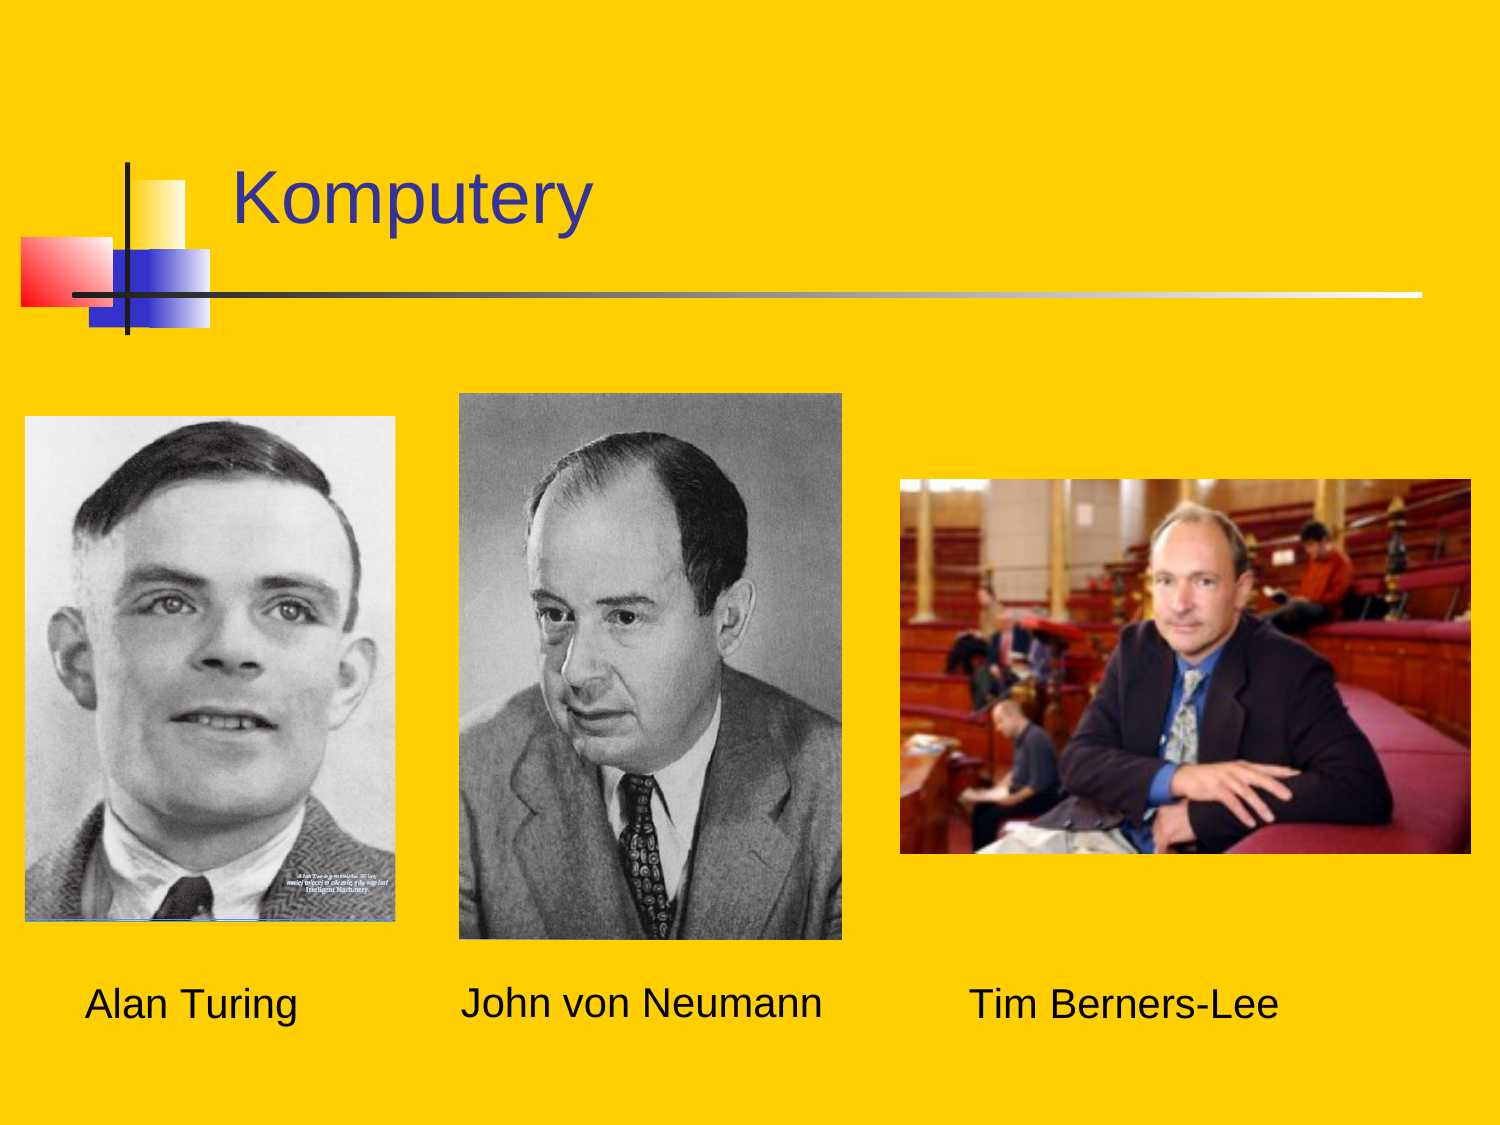

# Komputery
John von Neumann
Tim Berners-Lee
Alan Turing